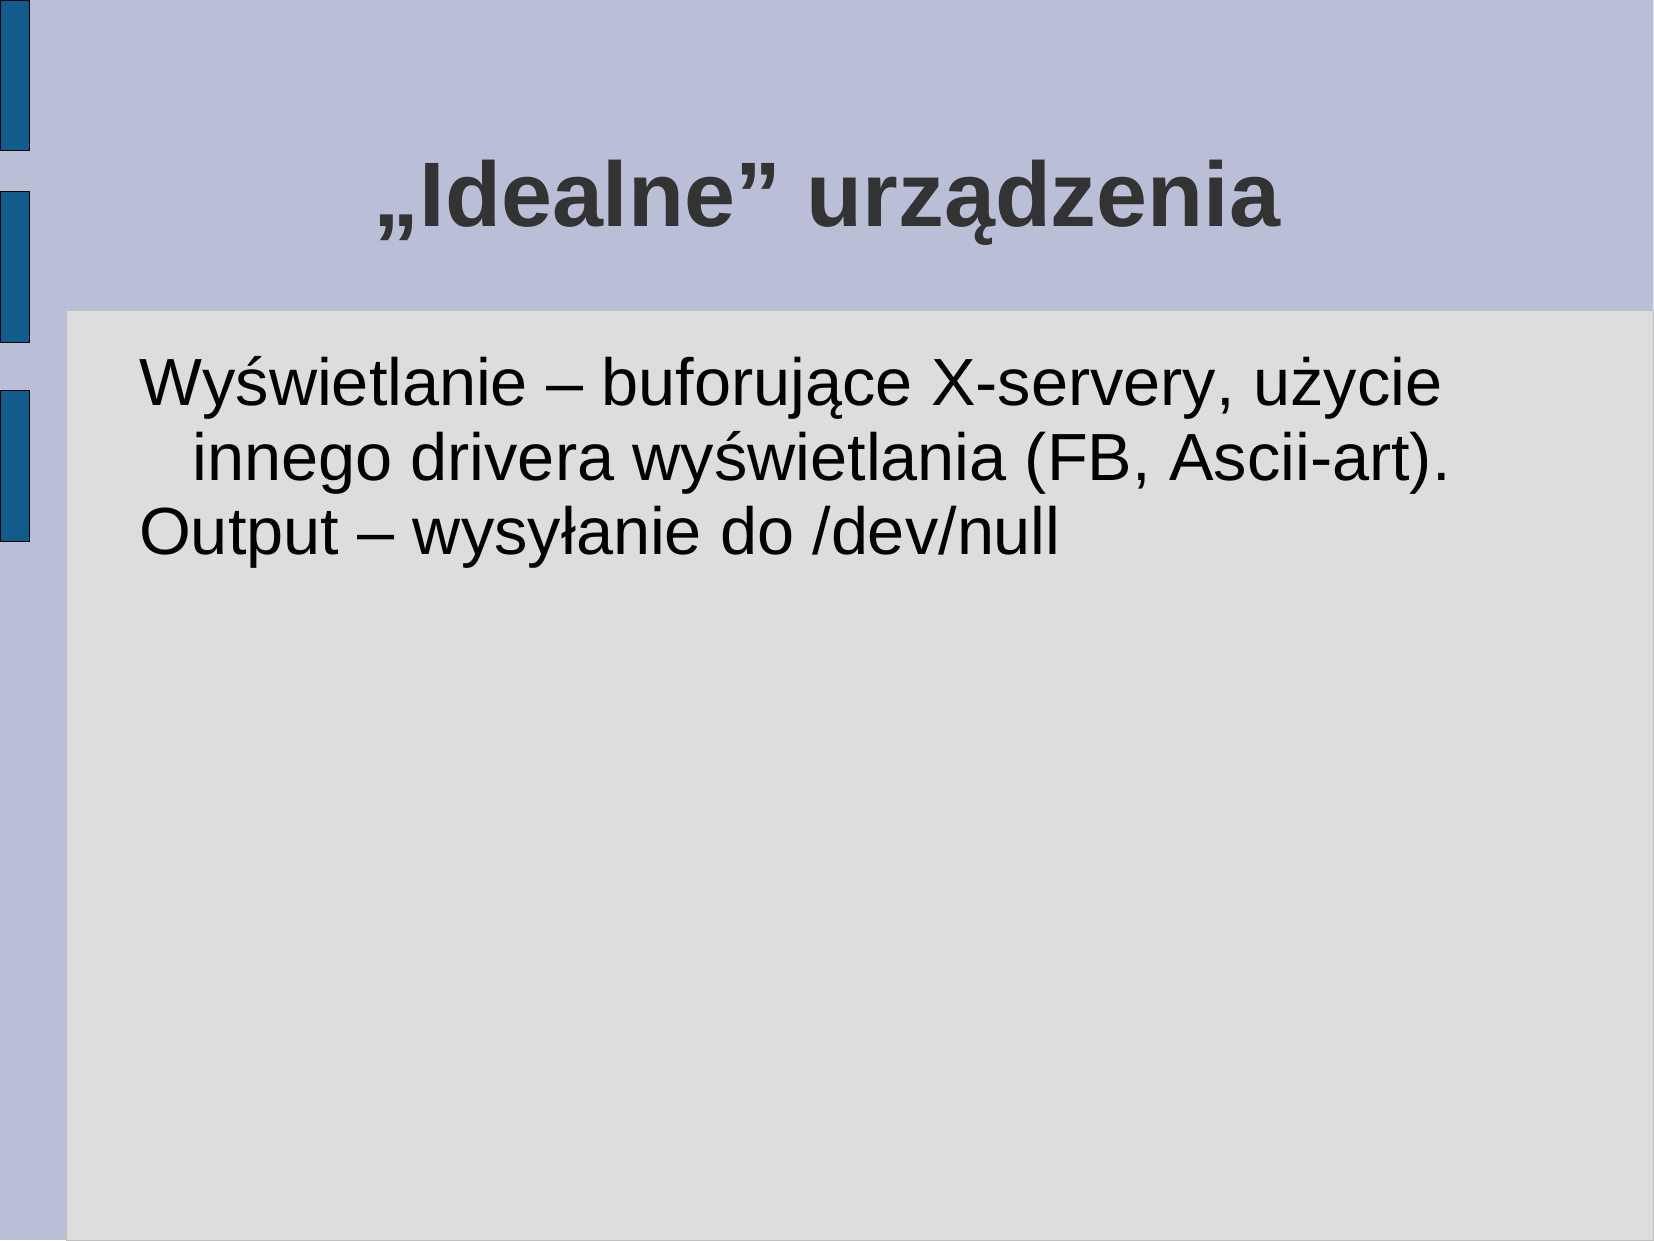

# „Idealne” urządzenia
Wyświetlanie – buforujące X-servery, użycie innego drivera wyświetlania (FB, Ascii-art).
Output – wysyłanie do /dev/null